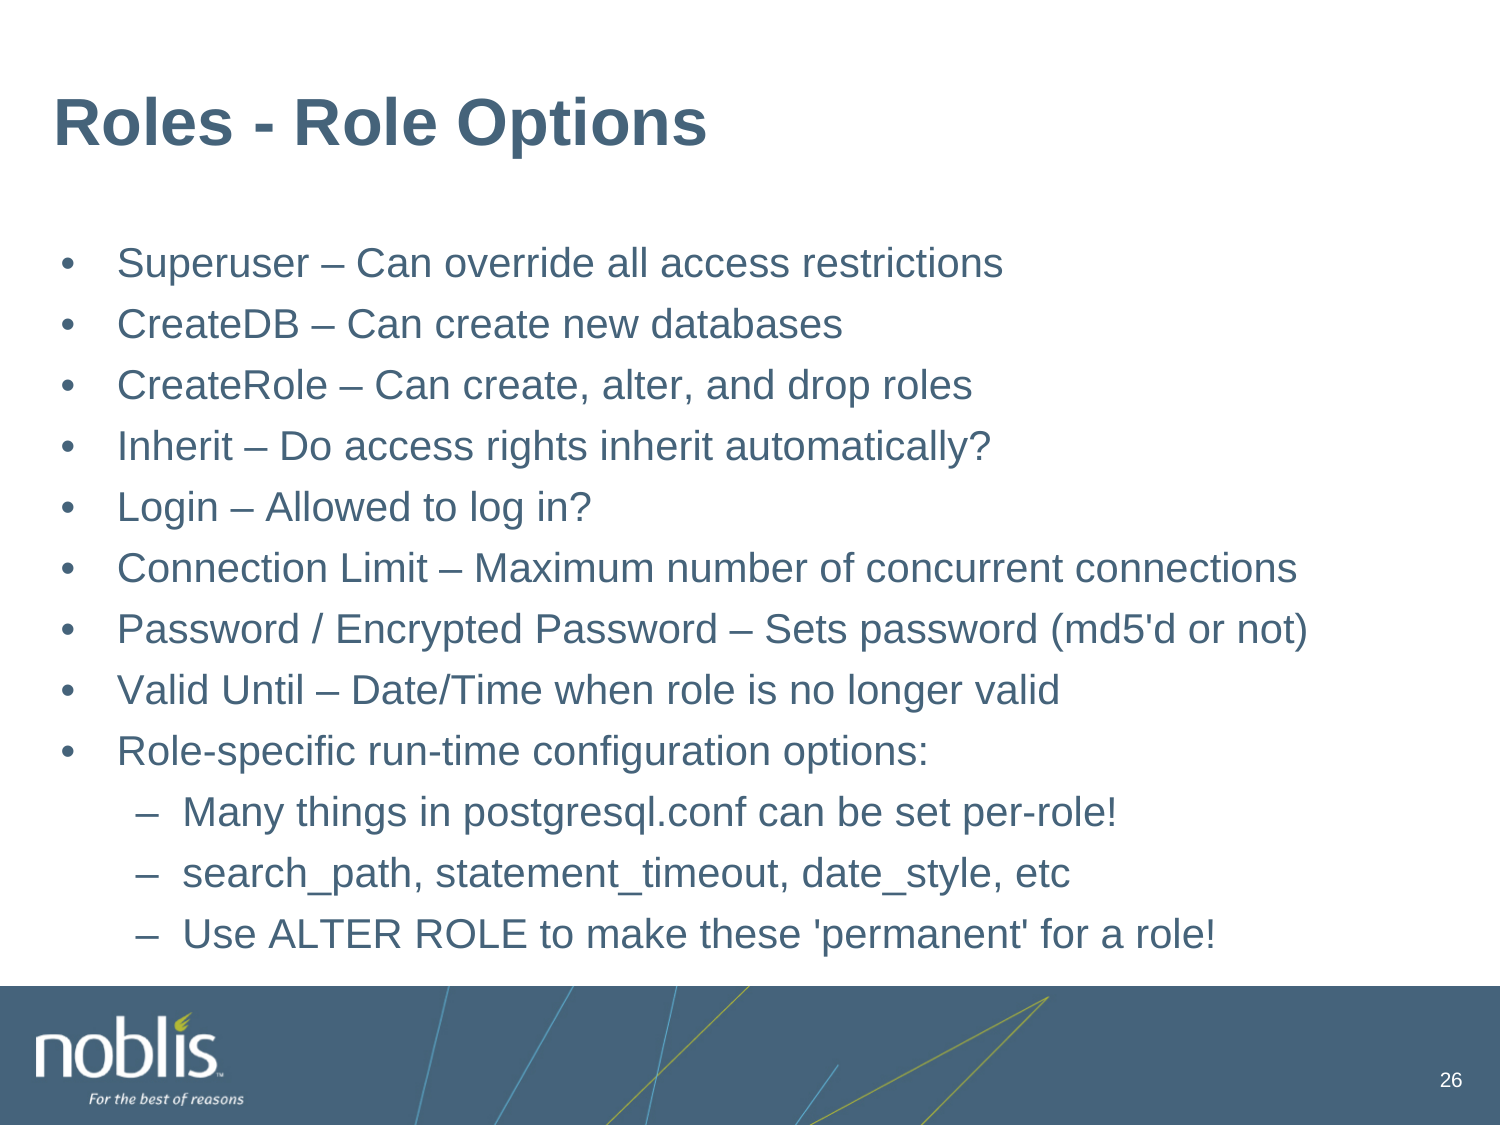

# Roles - Role Options
Superuser – Can override all access restrictions
CreateDB – Can create new databases
CreateRole – Can create, alter, and drop roles
Inherit – Do access rights inherit automatically?
Login – Allowed to log in?
Connection Limit – Maximum number of concurrent connections
Password / Encrypted Password – Sets password (md5'd or not)
Valid Until – Date/Time when role is no longer valid
Role-specific run-time configuration options:
Many things in postgresql.conf can be set per-role!
search_path, statement_timeout, date_style, etc
Use ALTER ROLE to make these 'permanent' for a role!